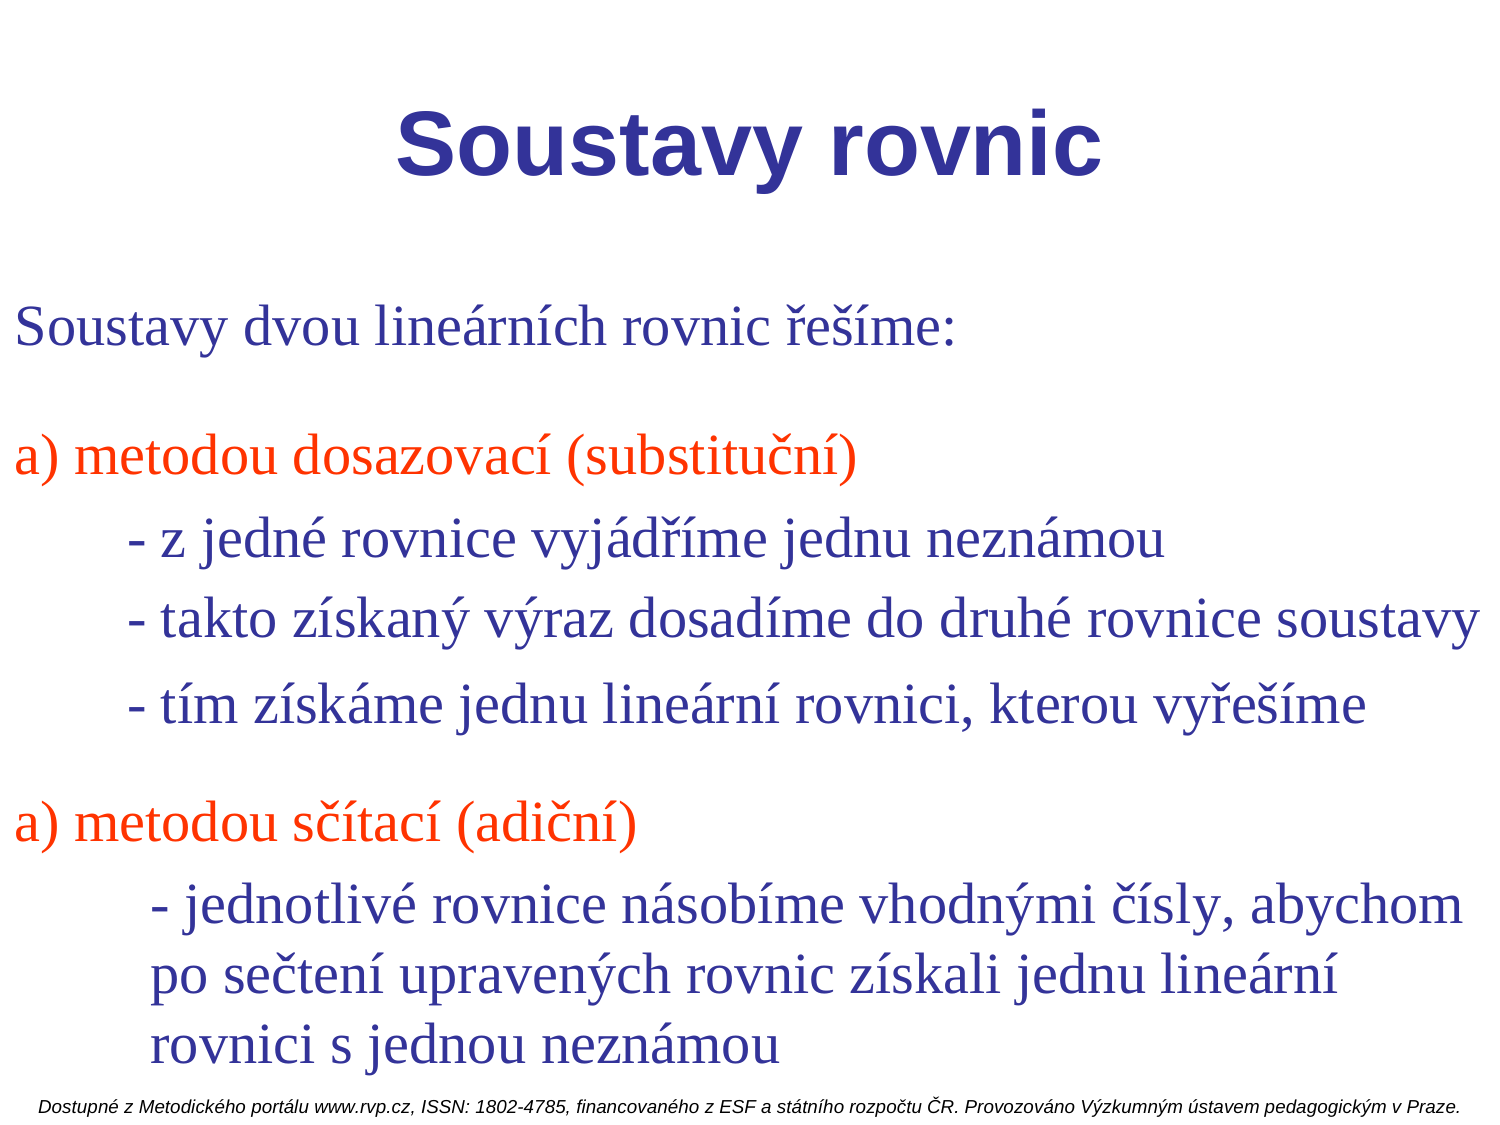

# Soustavy rovnic
Soustavy dvou lineárních rovnic řešíme:
a) metodou dosazovací (substituční)
- z jedné rovnice vyjádříme jednu neznámou
- takto získaný výraz dosadíme do druhé rovnice soustavy
- tím získáme jednu lineární rovnici, kterou vyřešíme
a) metodou sčítací (adiční)
- jednotlivé rovnice násobíme vhodnými čísly, abychom po sečtení upravených rovnic získali jednu lineární rovnici s jednou neznámou
Dostupné z Metodického portálu www.rvp.cz, ISSN: 1802-4785, financovaného z ESF a státního rozpočtu ČR. Provozováno Výzkumným ústavem pedagogickým v Praze.